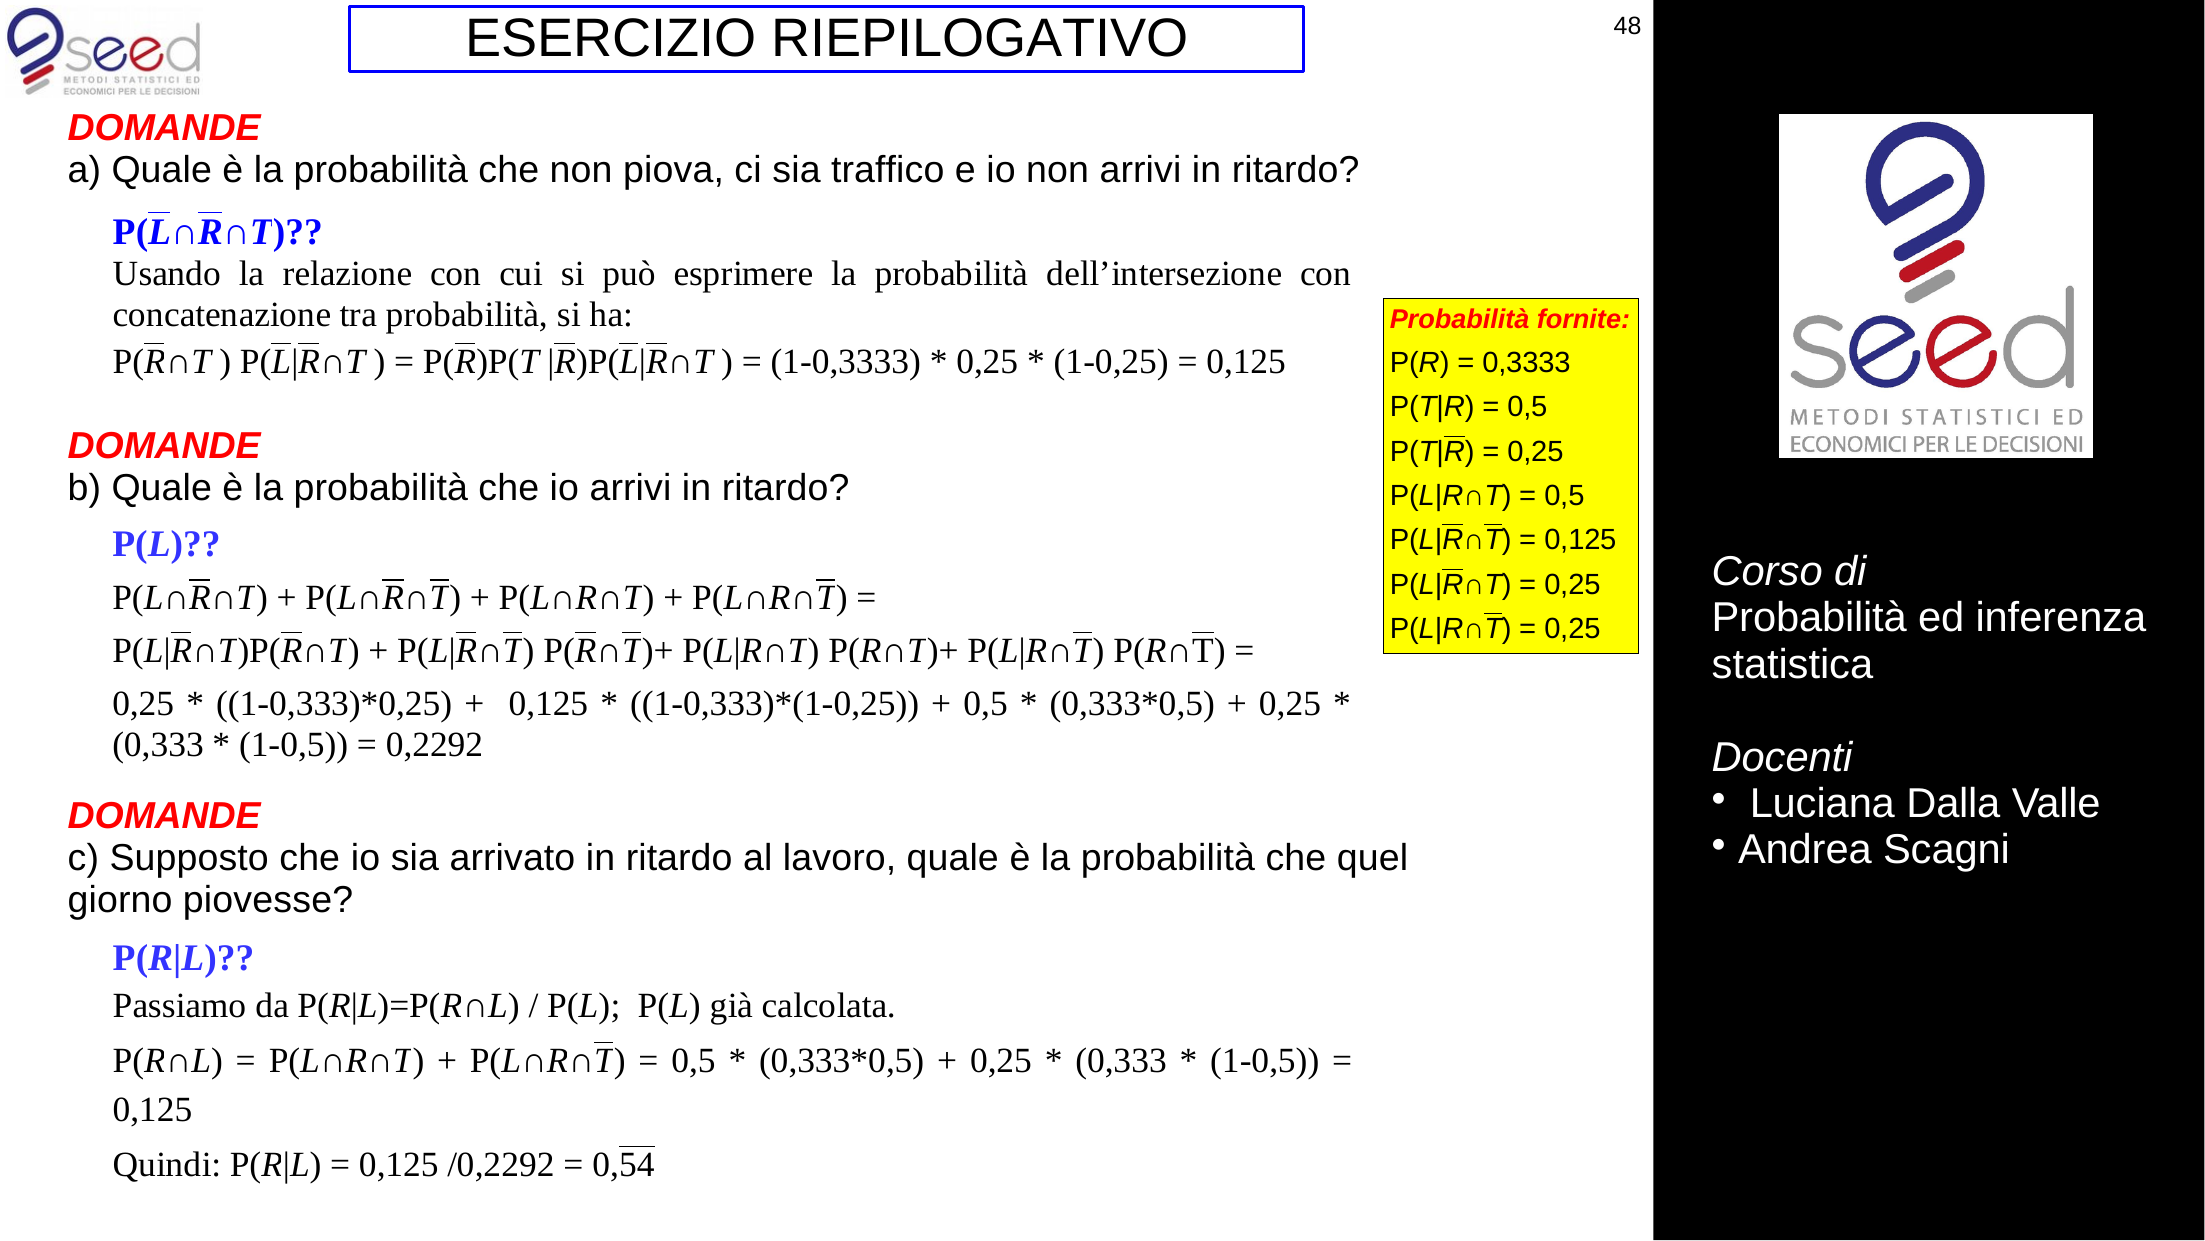

ESERCIZIO RIEPILOGATIVO
DOMANDE
a) Quale è la probabilità che non piova, ci sia traffico e io non arrivi in ritardo?
Probabilità fornite:
P(R) = 0,3333
P(T|R) = 0,5
P(T|R) = 0,25
P(L|R∩T) = 0,5
P(L|R∩T) = 0,125
P(L|R∩T) = 0,25
P(L|R∩T) = 0,25
DOMANDE
b) Quale è la probabilità che io arrivi in ritardo?
DOMANDE
c) Supposto che io sia arrivato in ritardo al lavoro, quale è la probabilità che quel giorno piovesse?